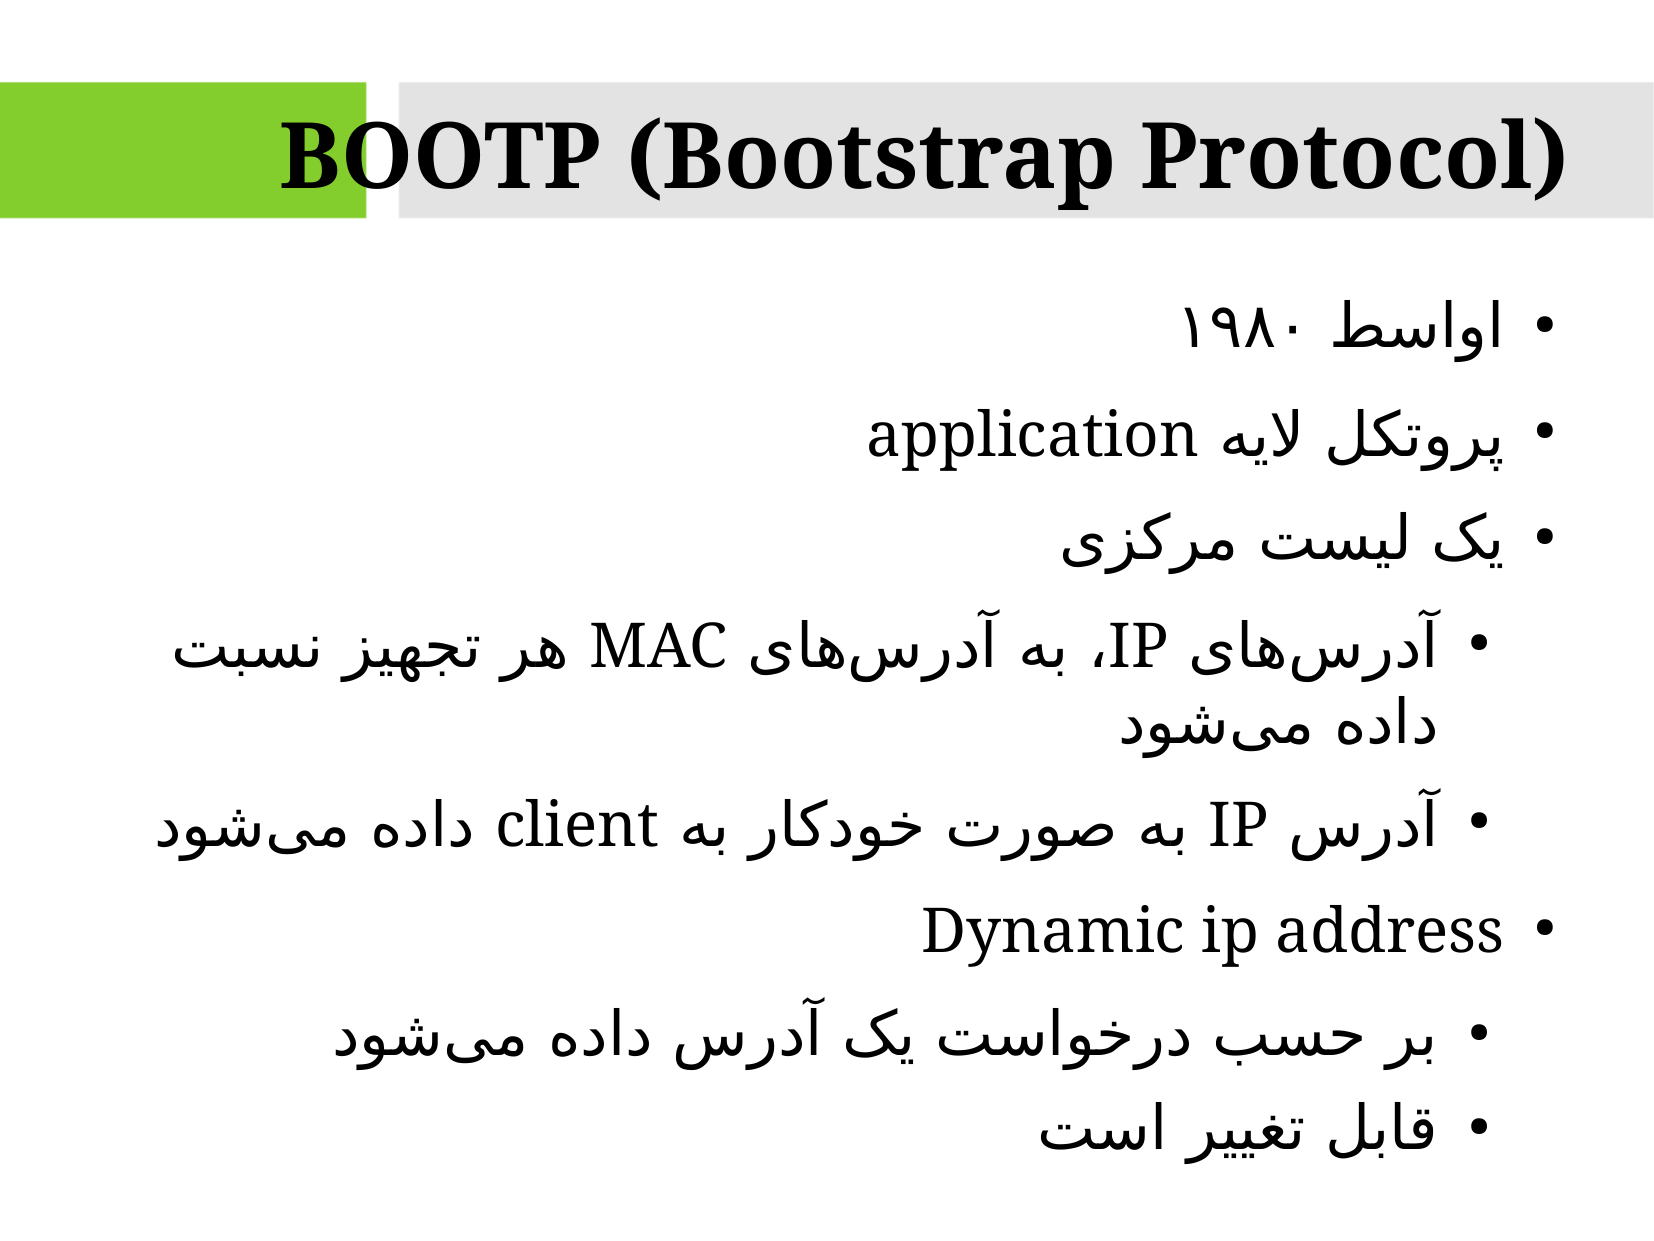

# BOOTP (Bootstrap Protocol)
اواسط ۱۹۸۰
پروتکل لایه application
یک لیست مرکزی
آدرس‌های IP، به آدرس‌های MAC هر تجهیز نسبت داده می‌شود
آدرس IP به صورت خودکار به client داده می‌شود
Dynamic ip address
بر حسب درخواست یک آدرس داده می‌شود
قابل تغییر است